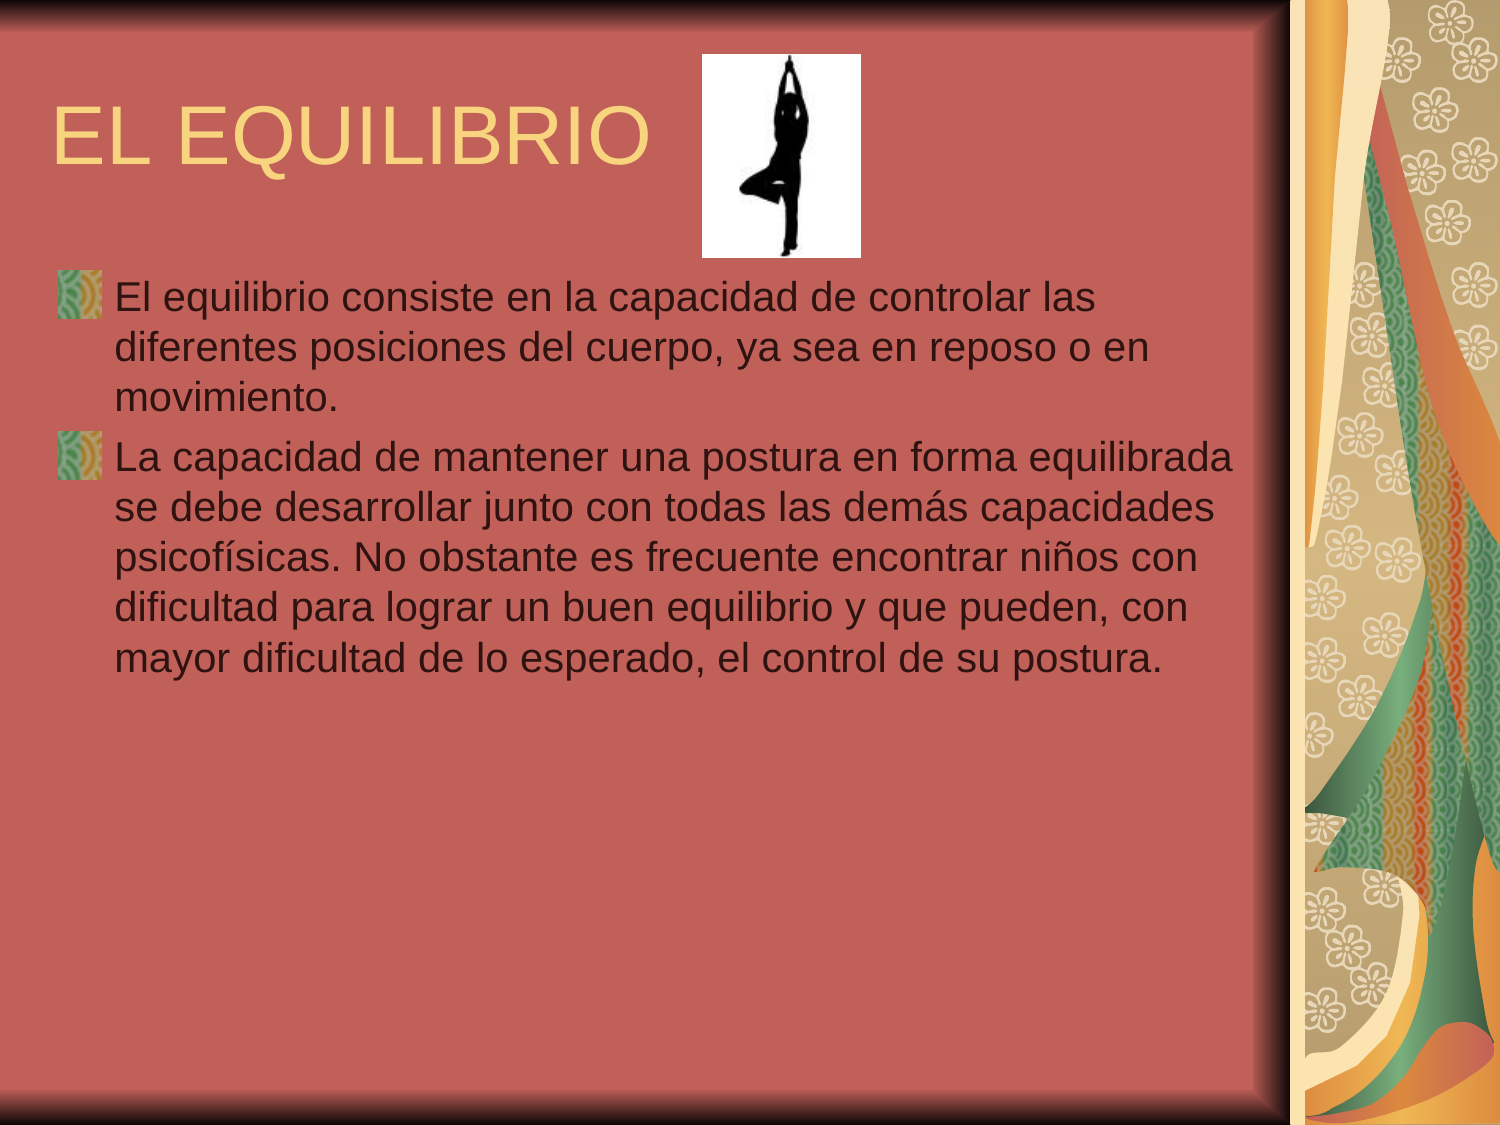

# EL EQUILIBRIO
El equilibrio consiste en la capacidad de controlar las diferentes posiciones del cuerpo, ya sea en reposo o en movimiento.
La capacidad de mantener una postura en forma equilibrada se debe desarrollar junto con todas las demás capacidades psicofísicas. No obstante es frecuente encontrar niños con dificultad para lograr un buen equilibrio y que pueden, con mayor dificultad de lo esperado, el control de su postura.